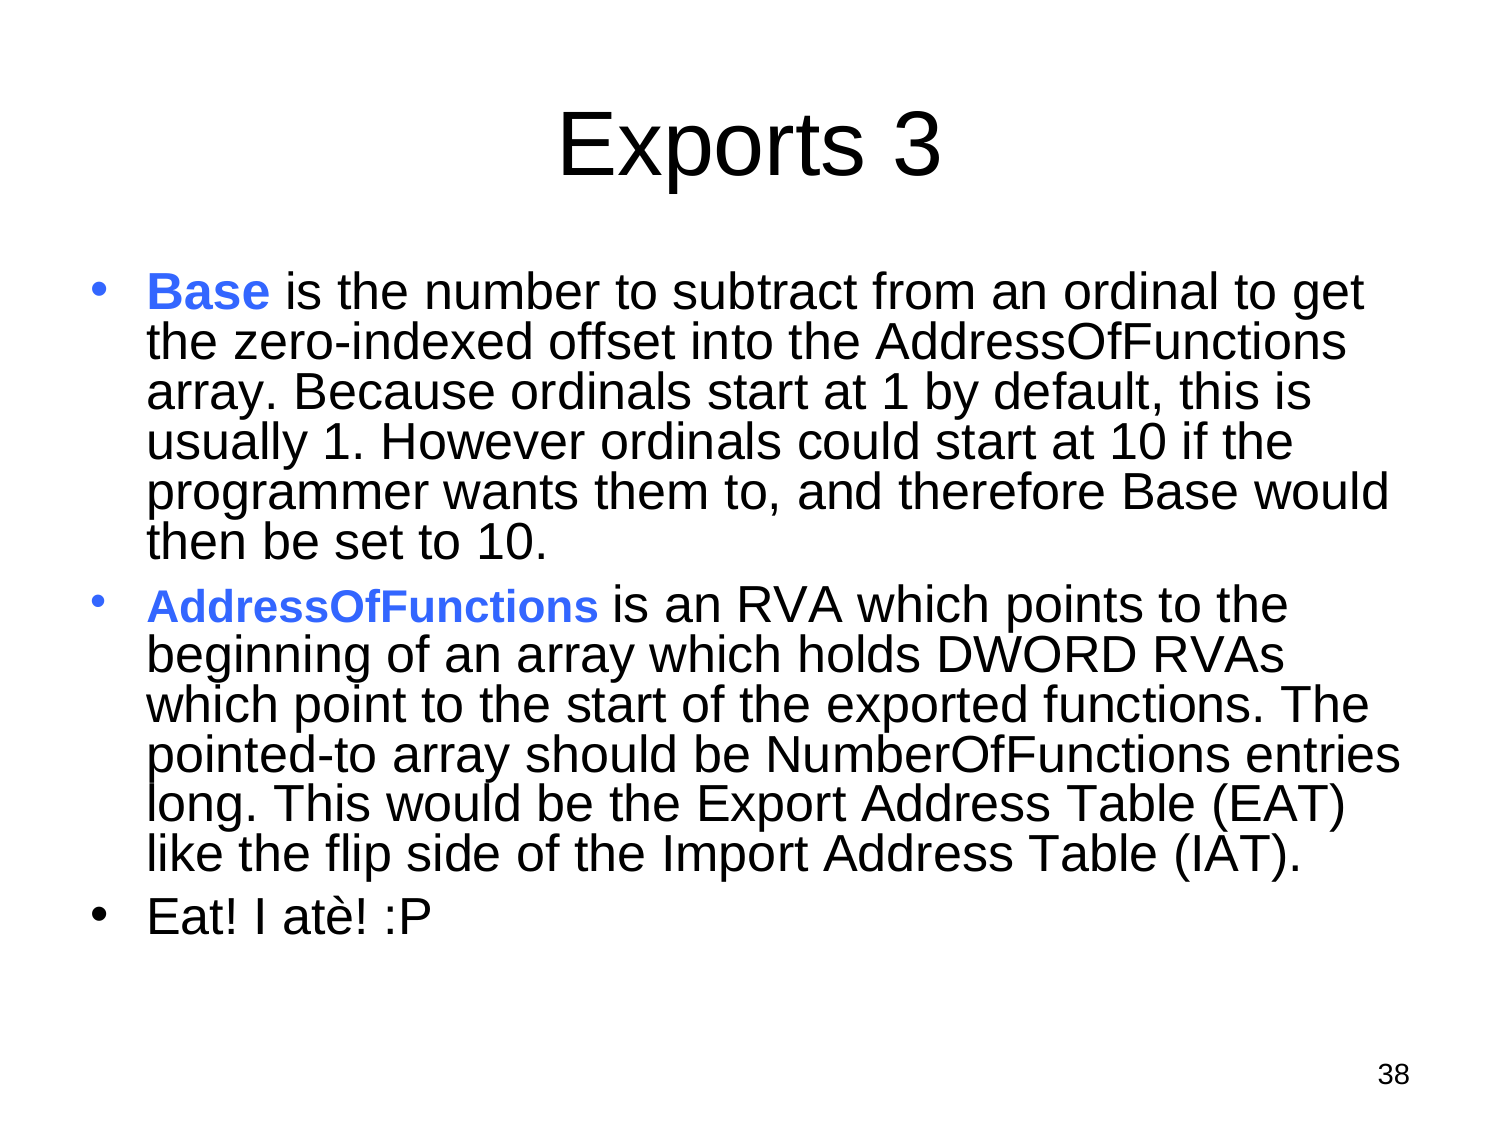

# Exports 3
Base is the number to subtract from an ordinal to get the zero-indexed offset into the AddressOfFunctions array. Because ordinals start at 1 by default, this is usually 1. However ordinals could start at 10 if the programmer wants them to, and therefore Base would then be set to 10.
AddressOfFunctions is an RVA which points to the beginning of an array which holds DWORD RVAs which point to the start of the exported functions. The pointed-to array should be NumberOfFunctions entries long. This would be the Export Address Table (EAT) like the flip side of the Import Address Table (IAT).
Eat! I atè! :P